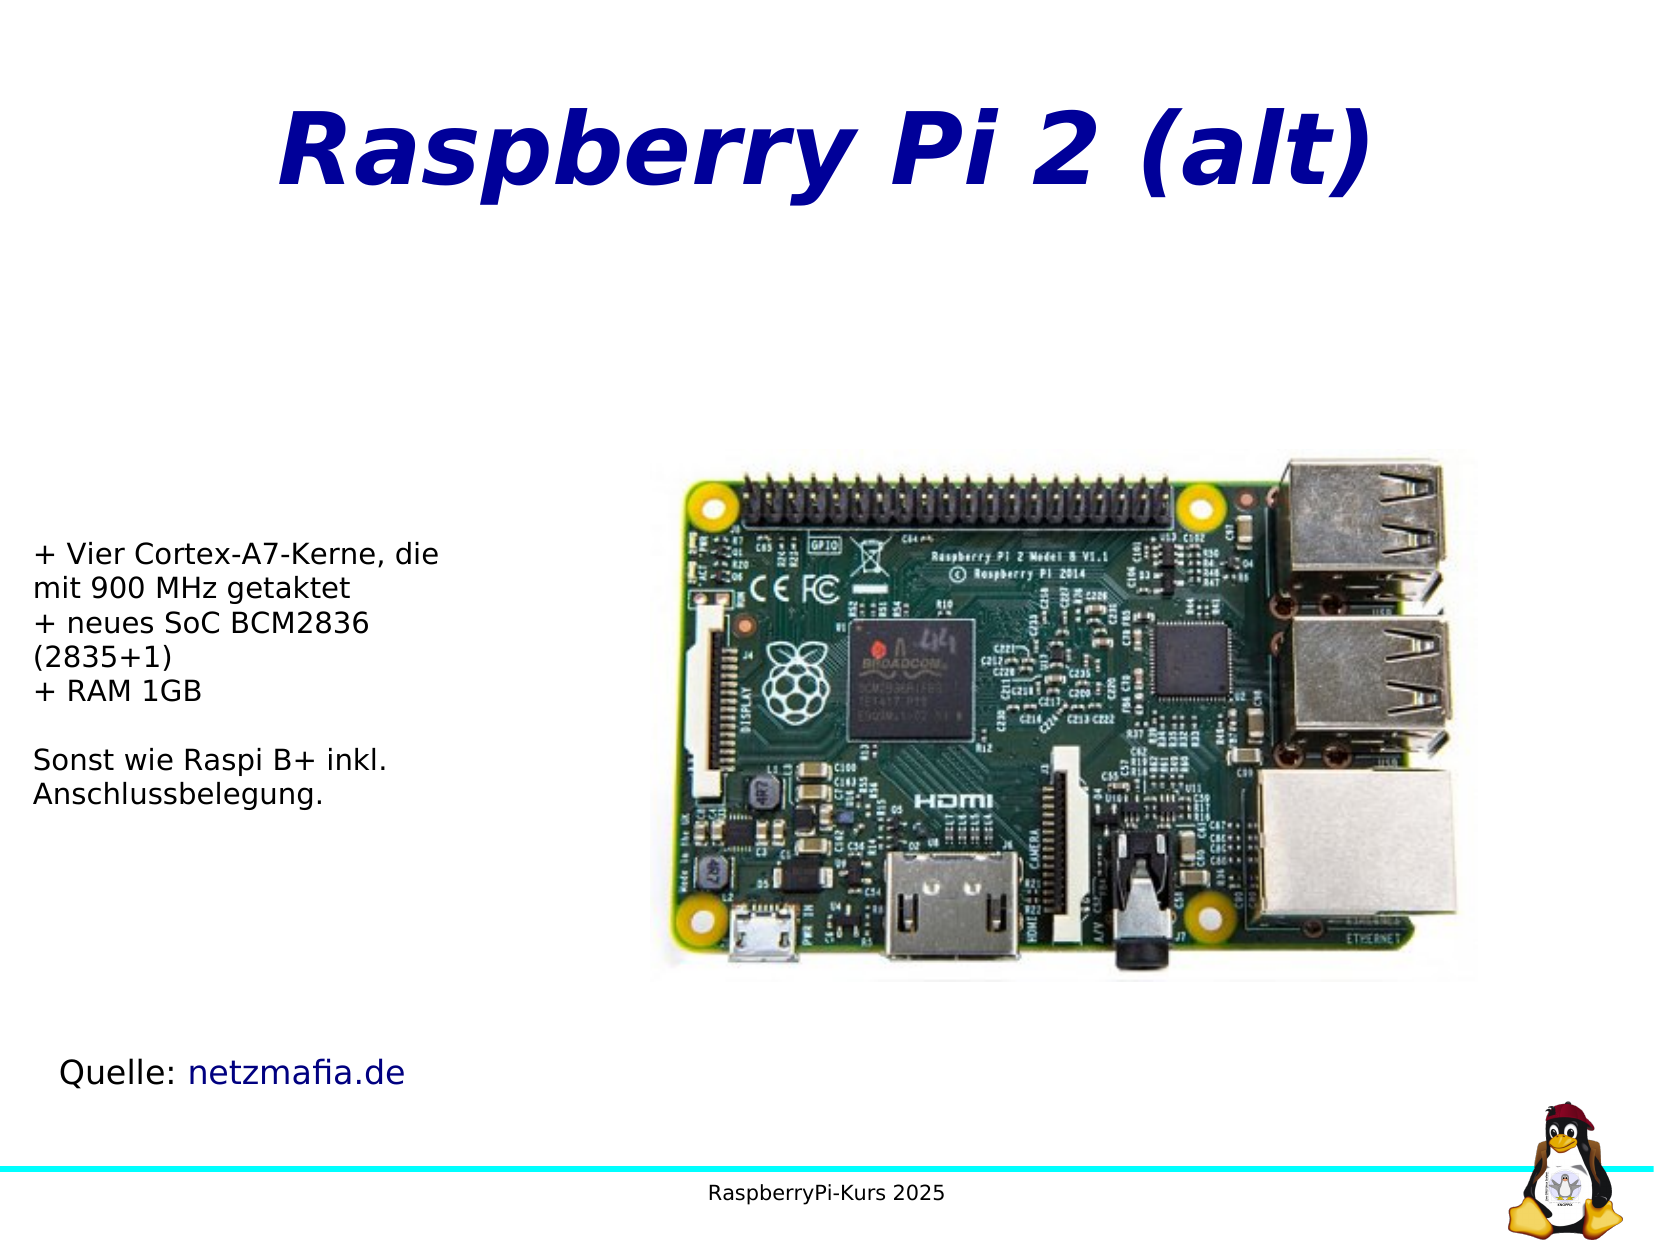

# Raspberry Pi 2 (alt)
+ Vier Cortex-A7-Kerne, die mit 900 MHz getaktet
+ neues SoC BCM2836 (2835+1)
+ RAM 1GB
Sonst wie Raspi B+ inkl. Anschlussbelegung.
Quelle: netzmafia.de